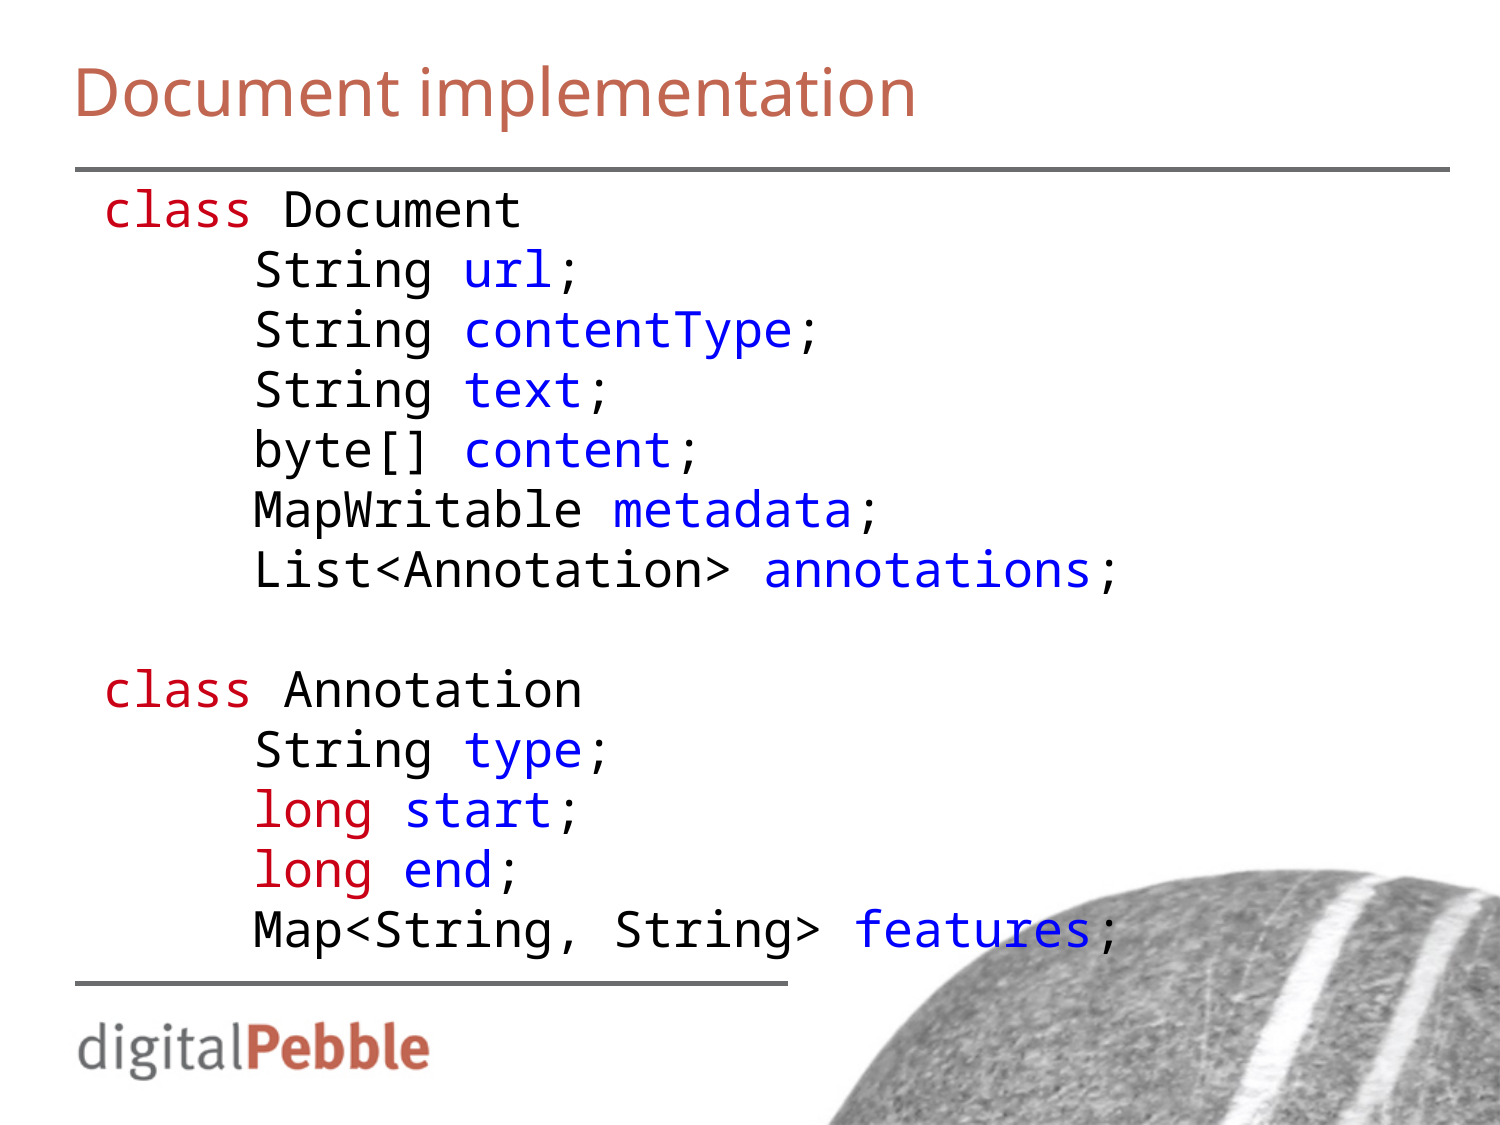

# Document implementation
class Document
	String url;
	String contentType;
	String text;
	byte[] content;
	MapWritable metadata;
	List<Annotation> annotations;
class Annotation
	String type;
	long start;
	long end;
	Map<String, String> features;